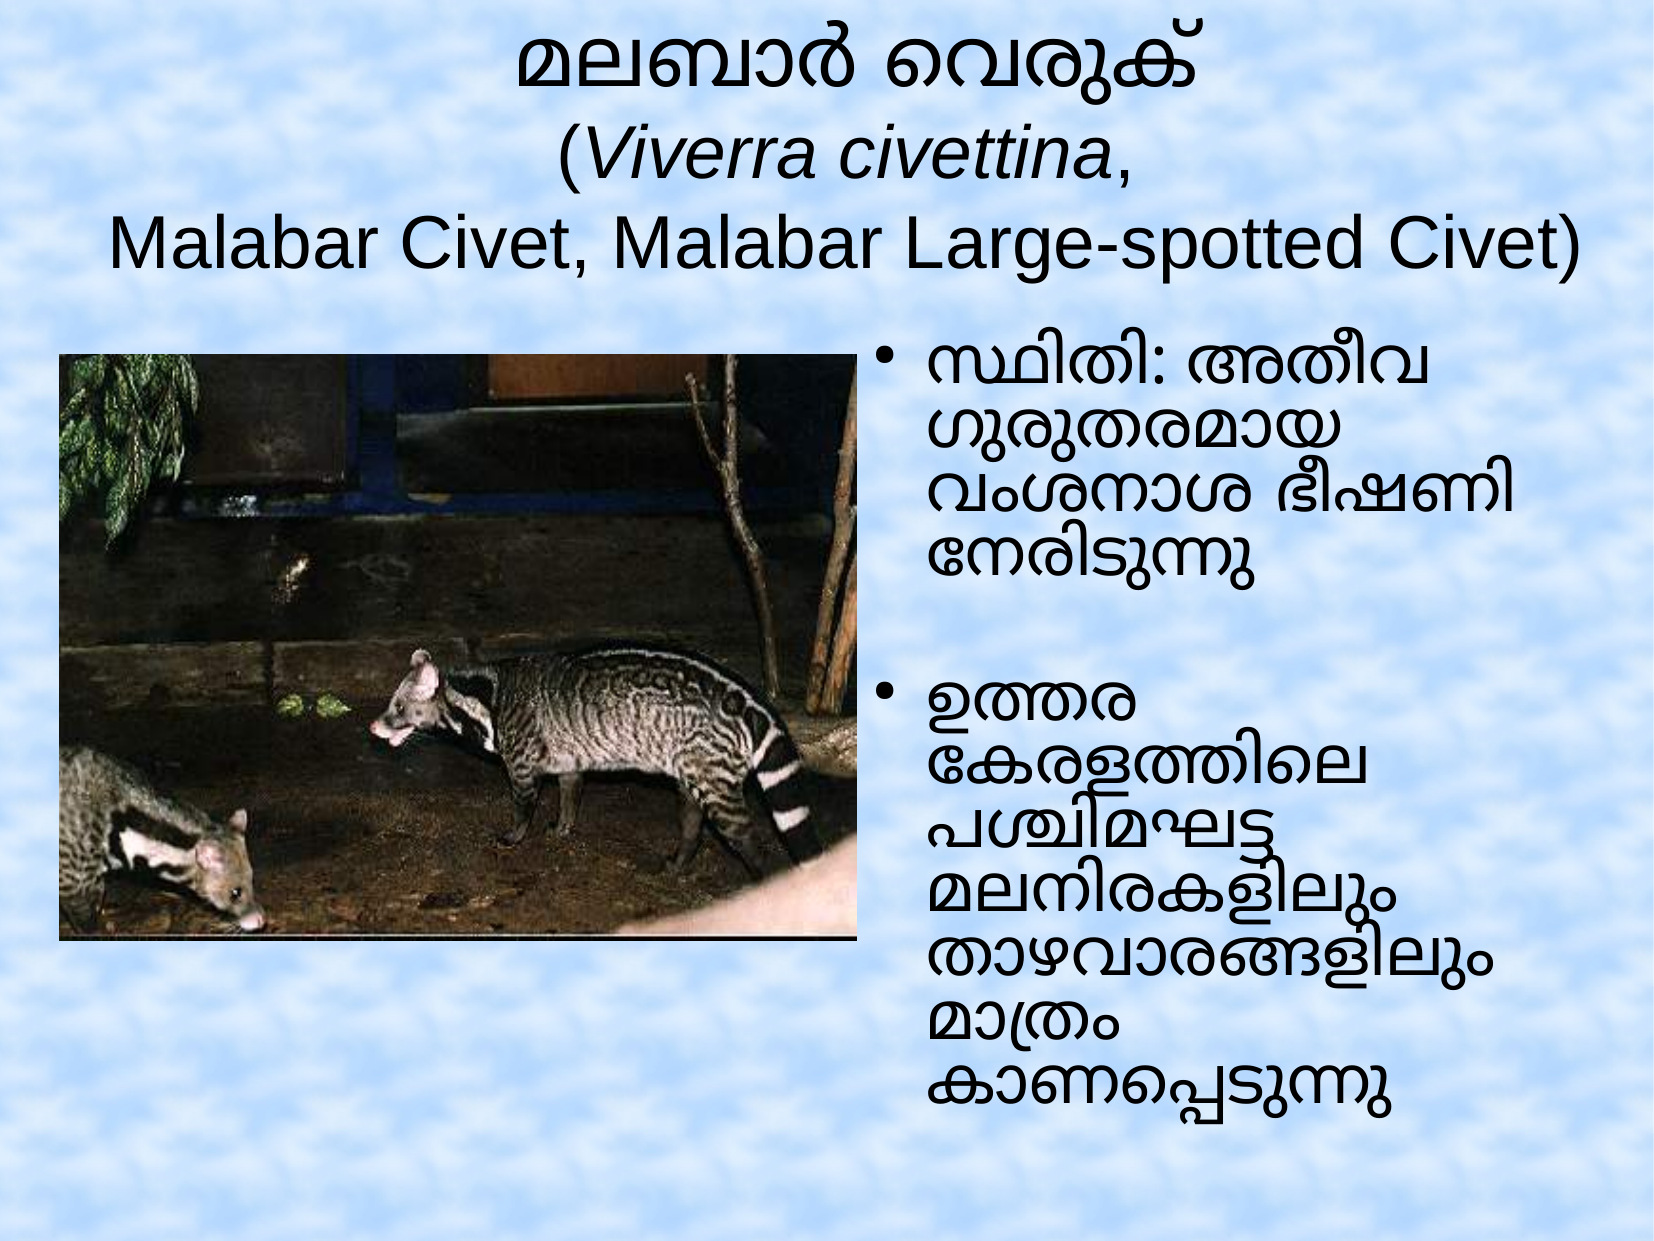

# മലബാര്‍ വെരുക് (Viverra civettina, Malabar Civet, Malabar Large-spotted Civet)
സ്ഥിതി: അതീവ ഗുരുതരമായ വംശനാശ ഭീഷണി നേരിടുന്നു
ഉത്തര കേരളത്തിലെ പശ്ചിമഘട്ട മലനിരകളിലും താഴവാരങ്ങളിലും മാത്രം കാണപ്പെടുന്നു